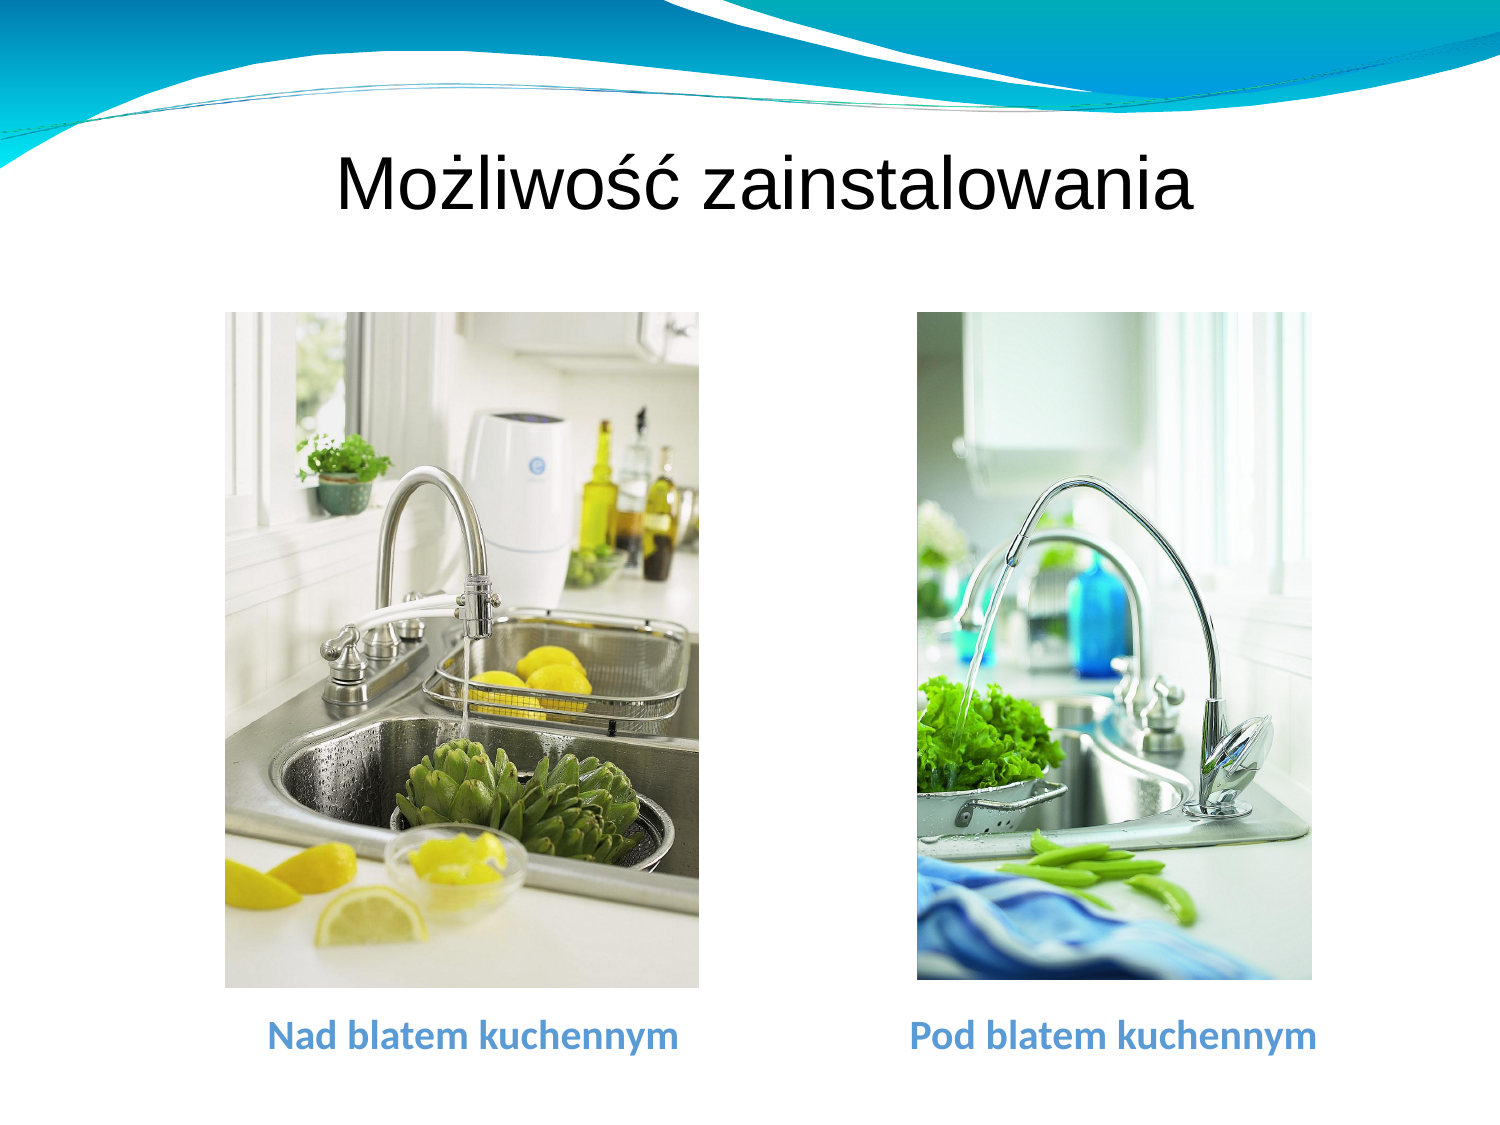

Możliwość zainstalowania
Nad blatem kuchennym
Pod blatem kuchennym